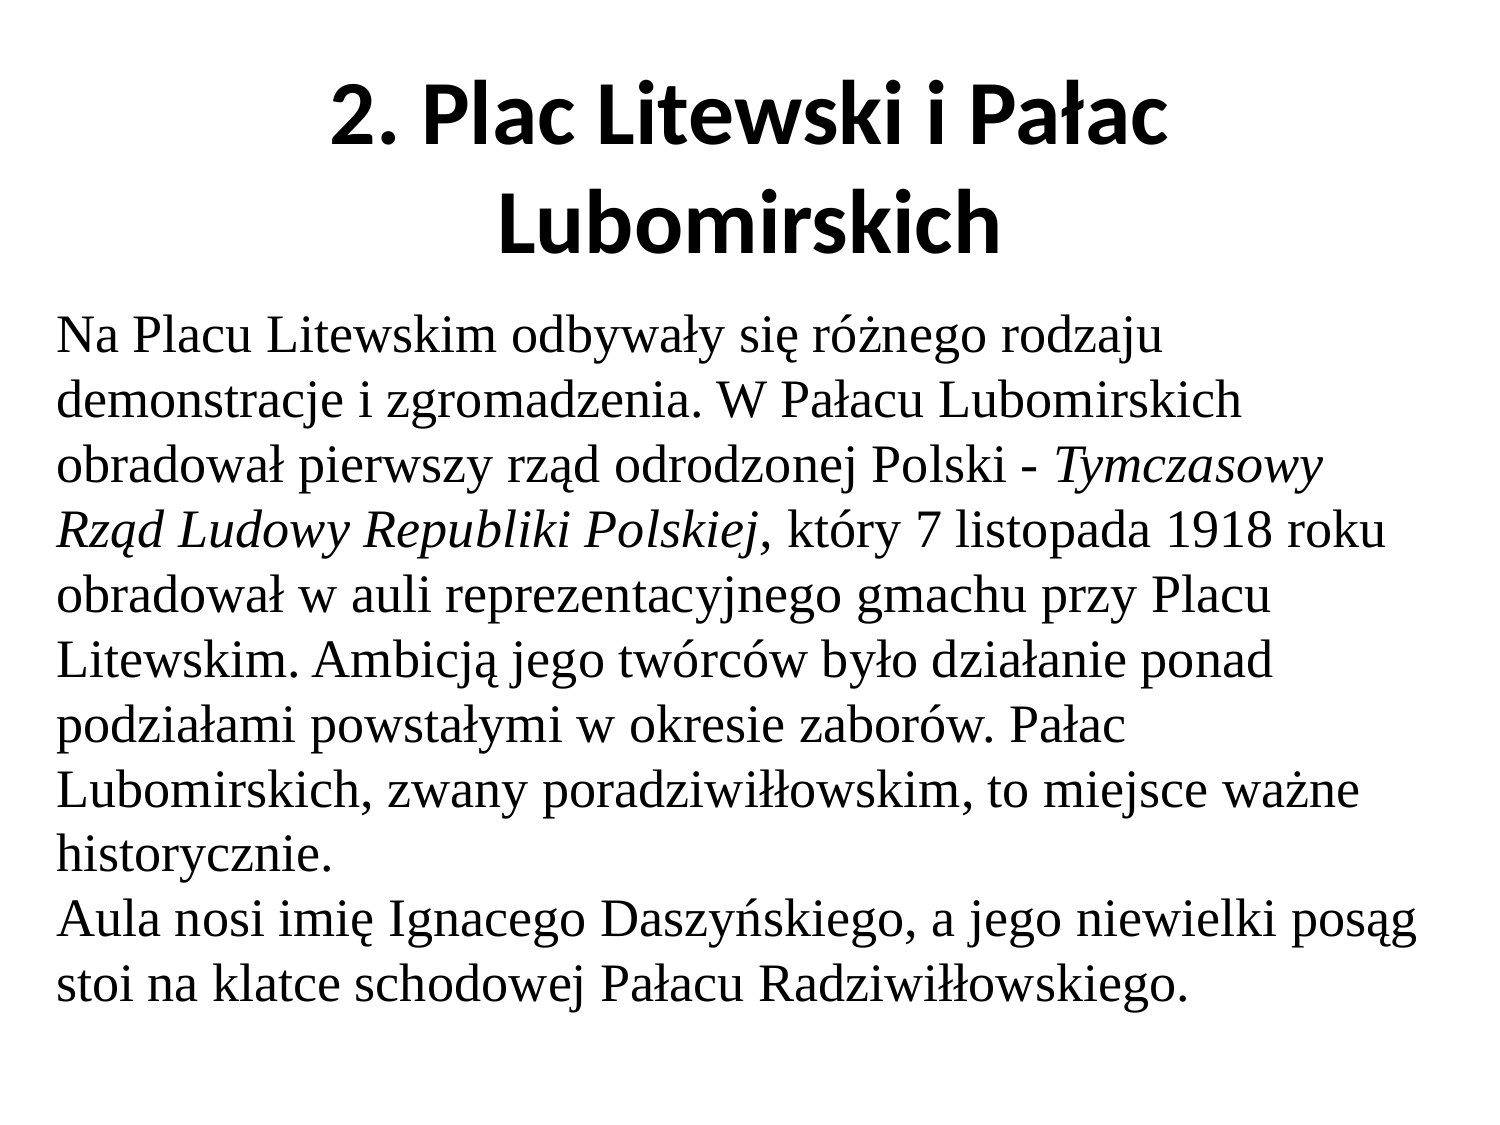

# 2. Plac Litewski i Pałac Lubomirskich
Na Placu Litewskim odbywały się różnego rodzaju demonstracje i zgromadzenia. W Pałacu Lubomirskich
obradował pierwszy rząd odrodzonej Polski - Tymczasowy
Rząd Ludowy Republiki Polskiej, który 7 listopada 1918 roku
obradował w auli reprezentacyjnego gmachu przy Placu
Litewskim. Ambicją jego twórców było działanie ponad
podziałami powstałymi w okresie zaborów. Pałac Lubomirskich, zwany poradziwiłłowskim, to miejsce ważne
historycznie.
Aula nosi imię Ignacego Daszyńskiego, a jego niewielki posąg
stoi na klatce schodowej Pałacu Radziwiłłowskiego.